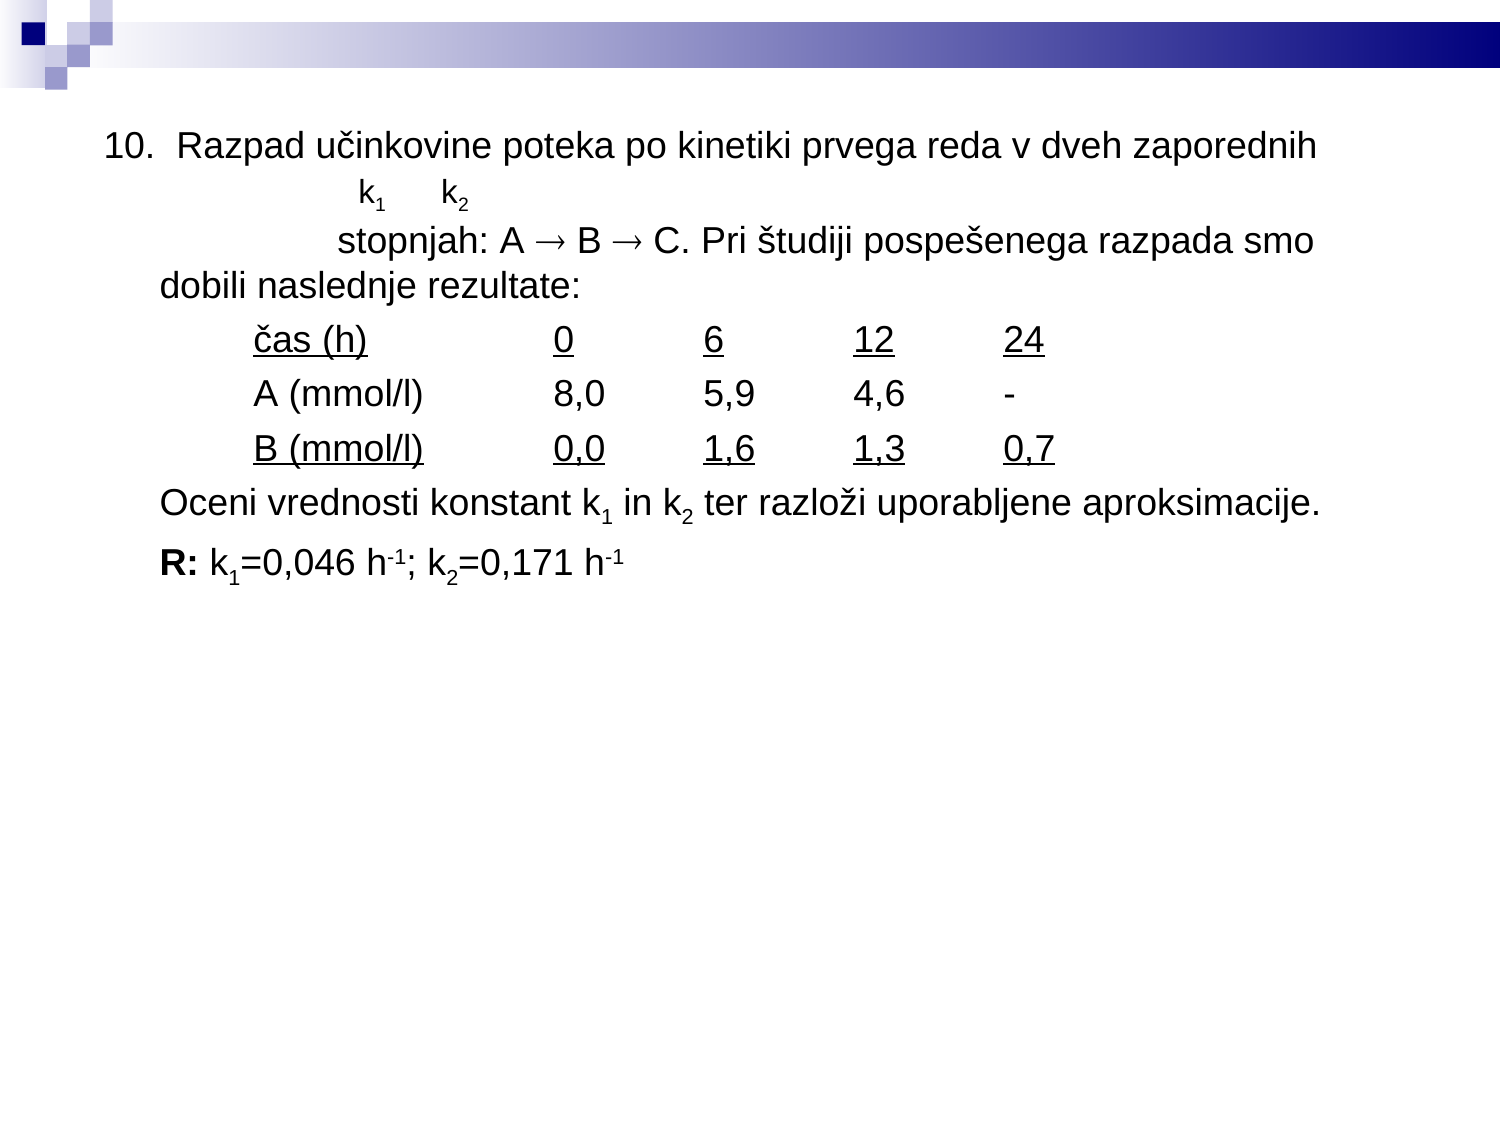

# 10. Razpad učinkovine poteka po kinetiki prvega reda v dveh zaporednih 	 k1 k2 stopnjah: A  B  C. Pri študiji pospešenega razpada smo dobili naslednje rezultate:
		čas (h)		0	6	12	24
		A (mmol/l)	8,0	5,9	4,6	-
		B (mmol/l)	0,0	1,6	1,3	0,7
	Oceni vrednosti konstant k1 in k2 ter razloži uporabljene aproksimacije.
	R: k1=0,046 h-1; k2=0,171 h-1